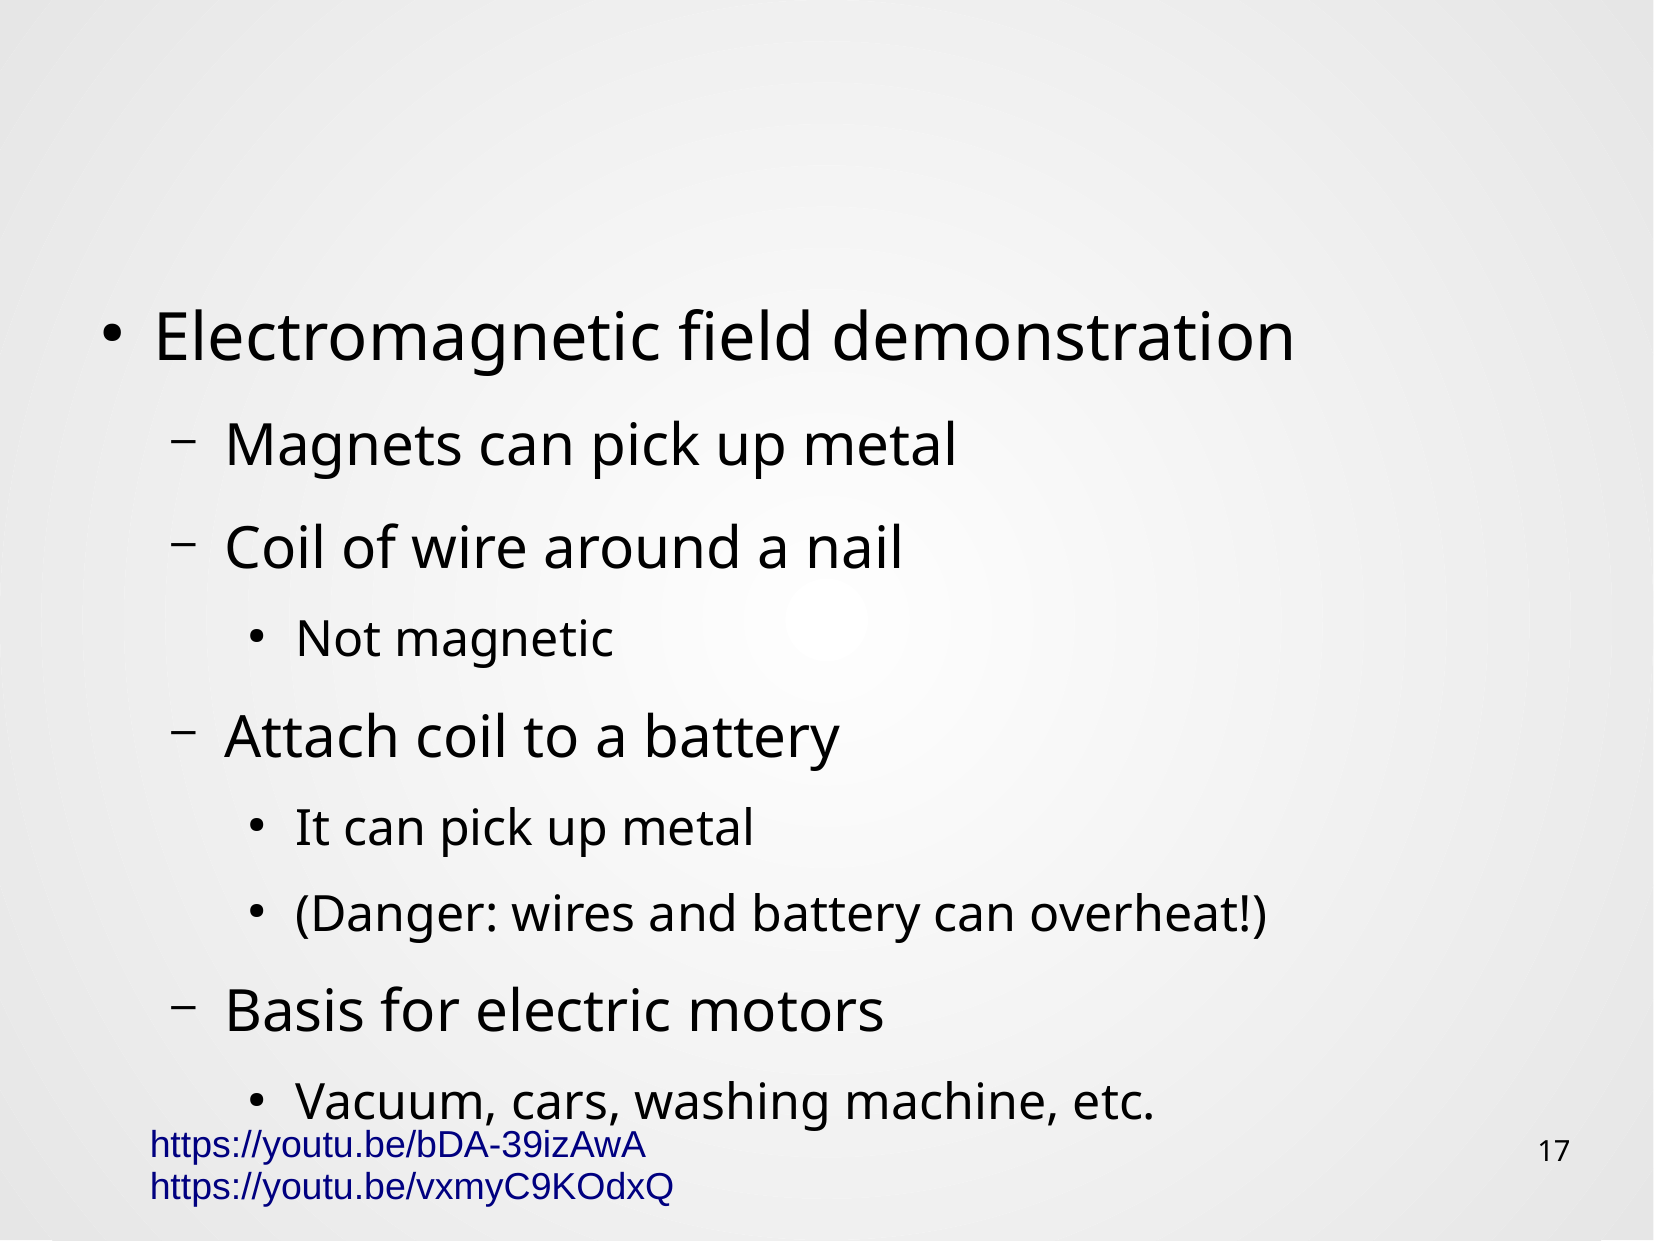

#
Electromagnetic field demonstration
Magnets can pick up metal
Coil of wire around a nail
Not magnetic
Attach coil to a battery
It can pick up metal
(Danger: wires and battery can overheat!)
Basis for electric motors
Vacuum, cars, washing machine, etc.
https://youtu.be/bDA-39izAwA
https://youtu.be/vxmyC9KOdxQ
17